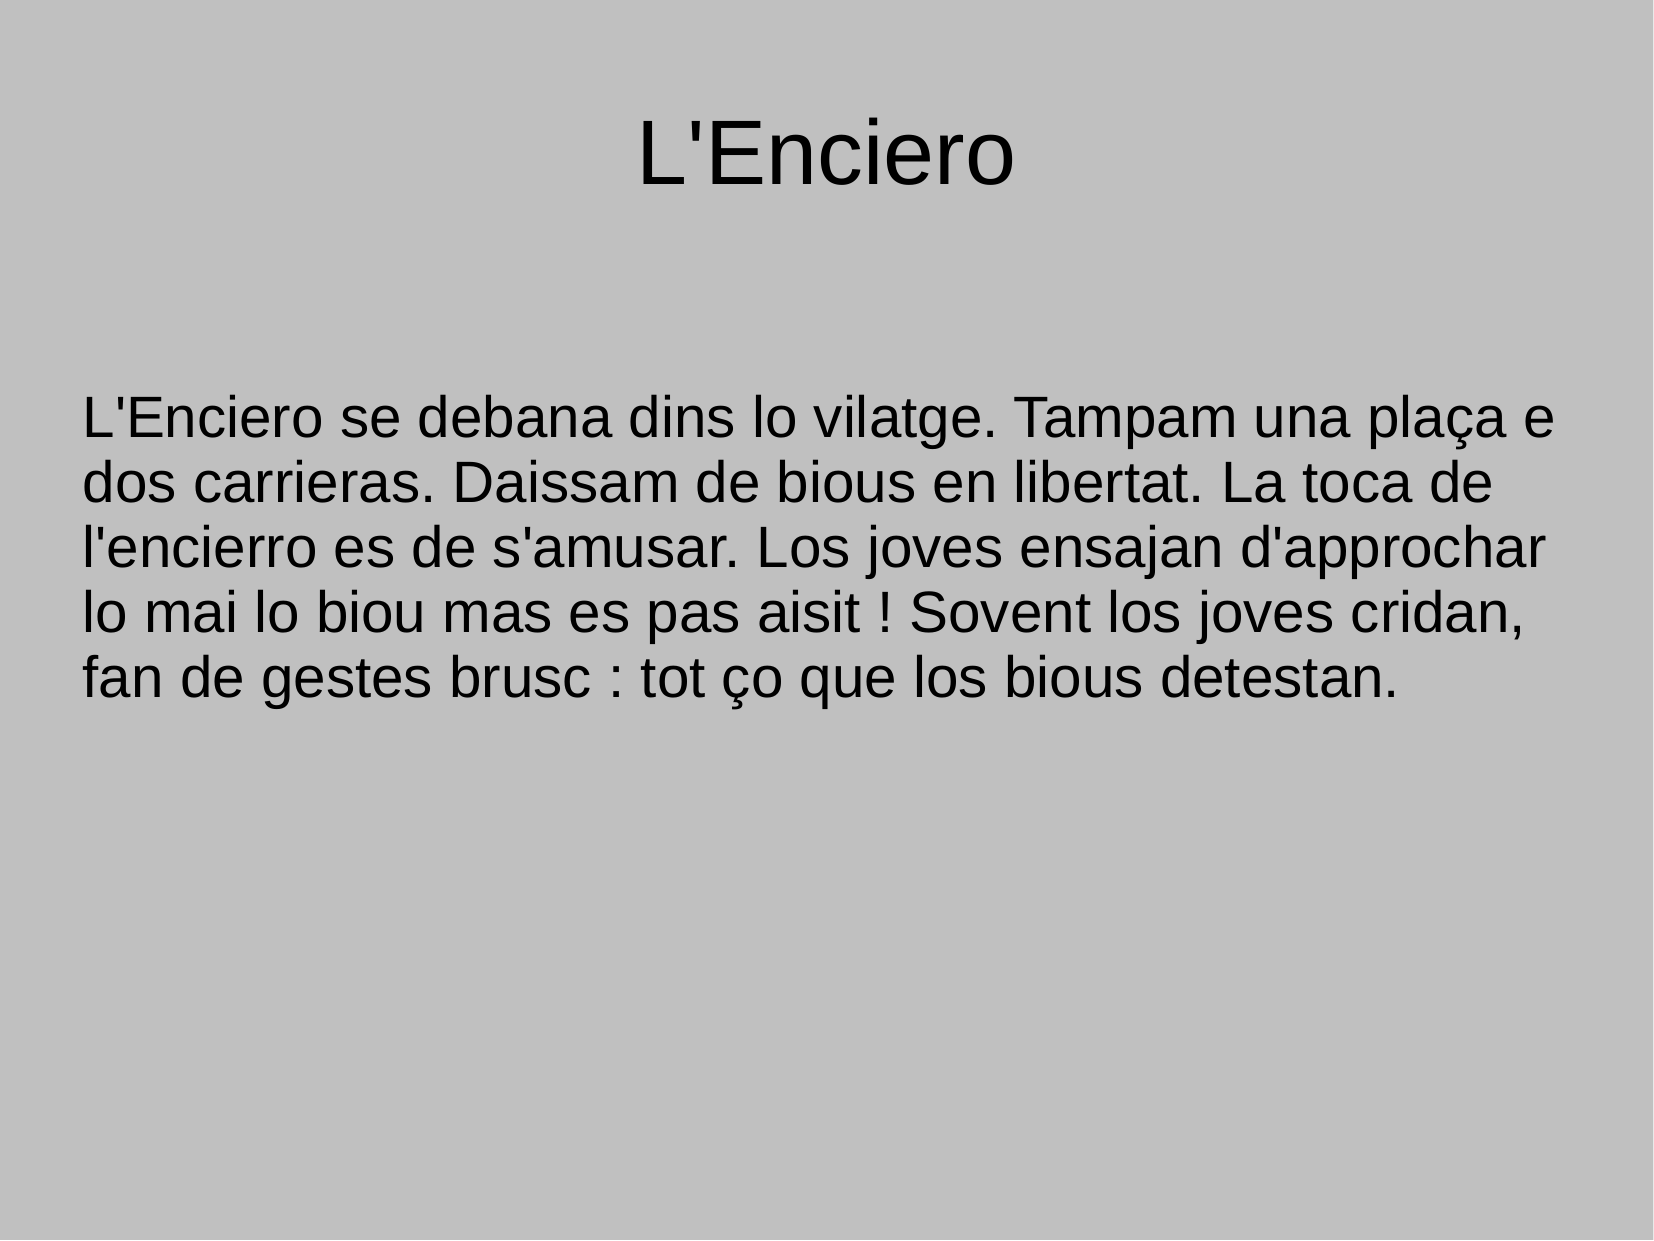

# L'Enciero
L'Enciero se debana dins lo vilatge. Tampam una plaça e dos carrieras. Daissam de bious en libertat. La toca de l'encierro es de s'amusar. Los joves ensajan d'approchar lo mai lo biou mas es pas aisit ! Sovent los joves cridan, fan de gestes brusc : tot ço que los bious detestan.